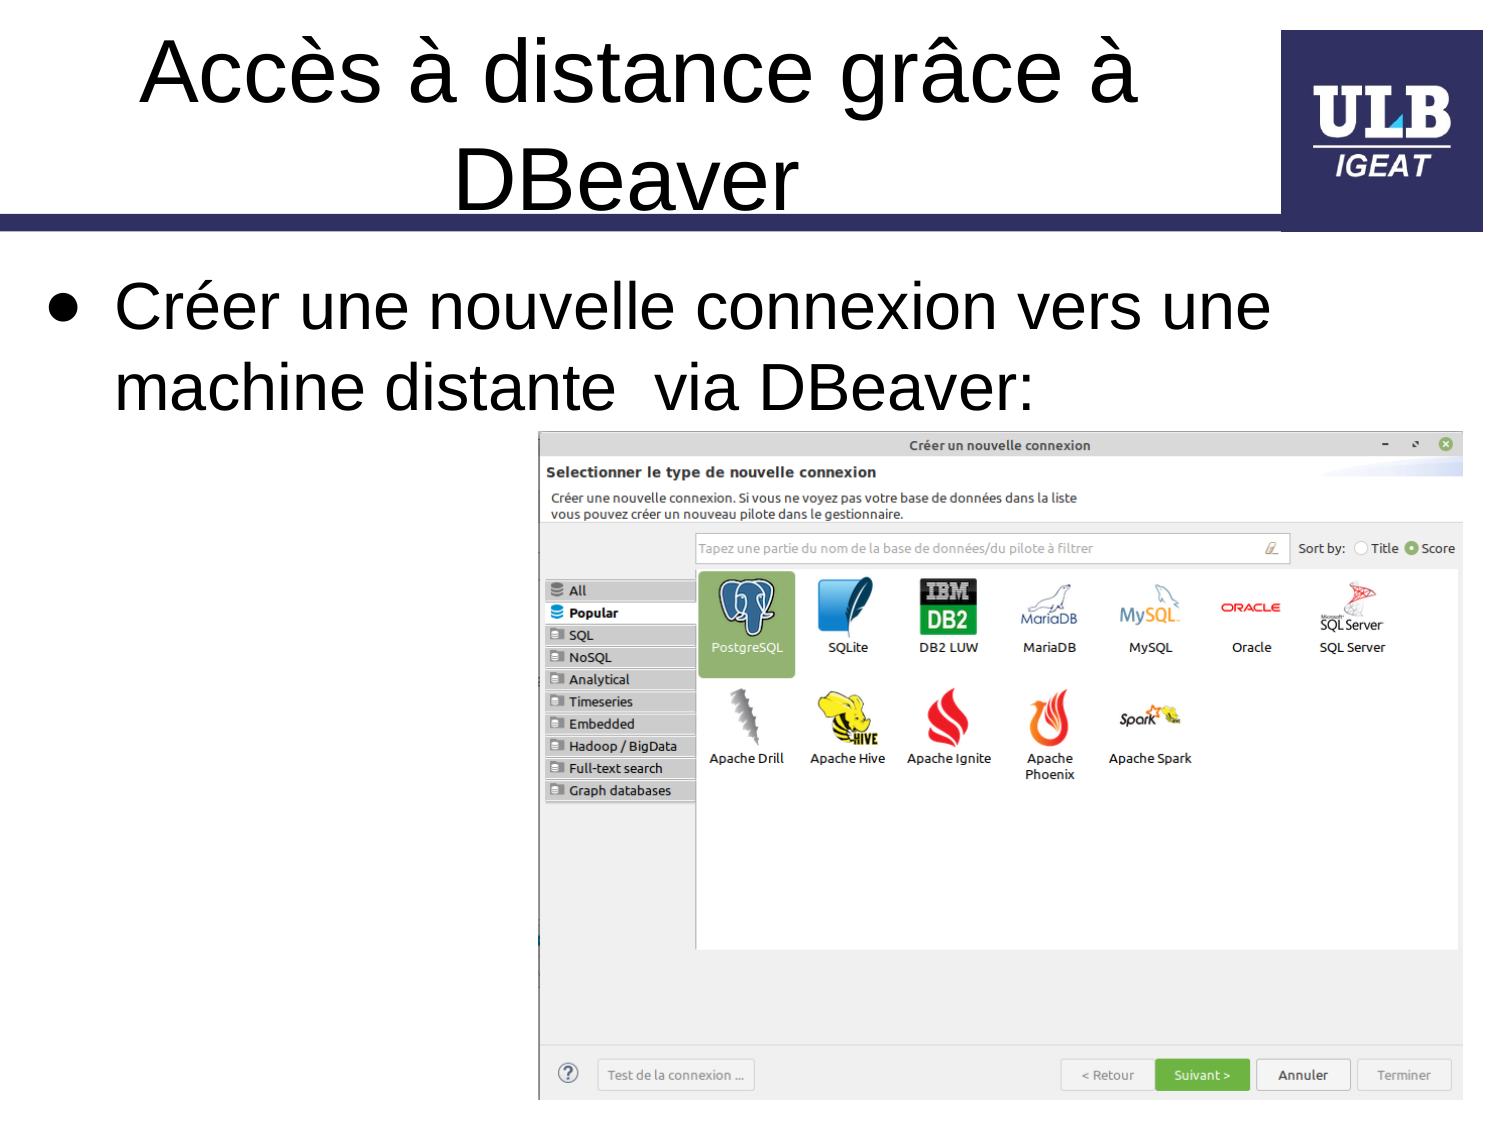

Accès à distance grâce à DBeaver
Créer une nouvelle connexion vers une machine distante via DBeaver: